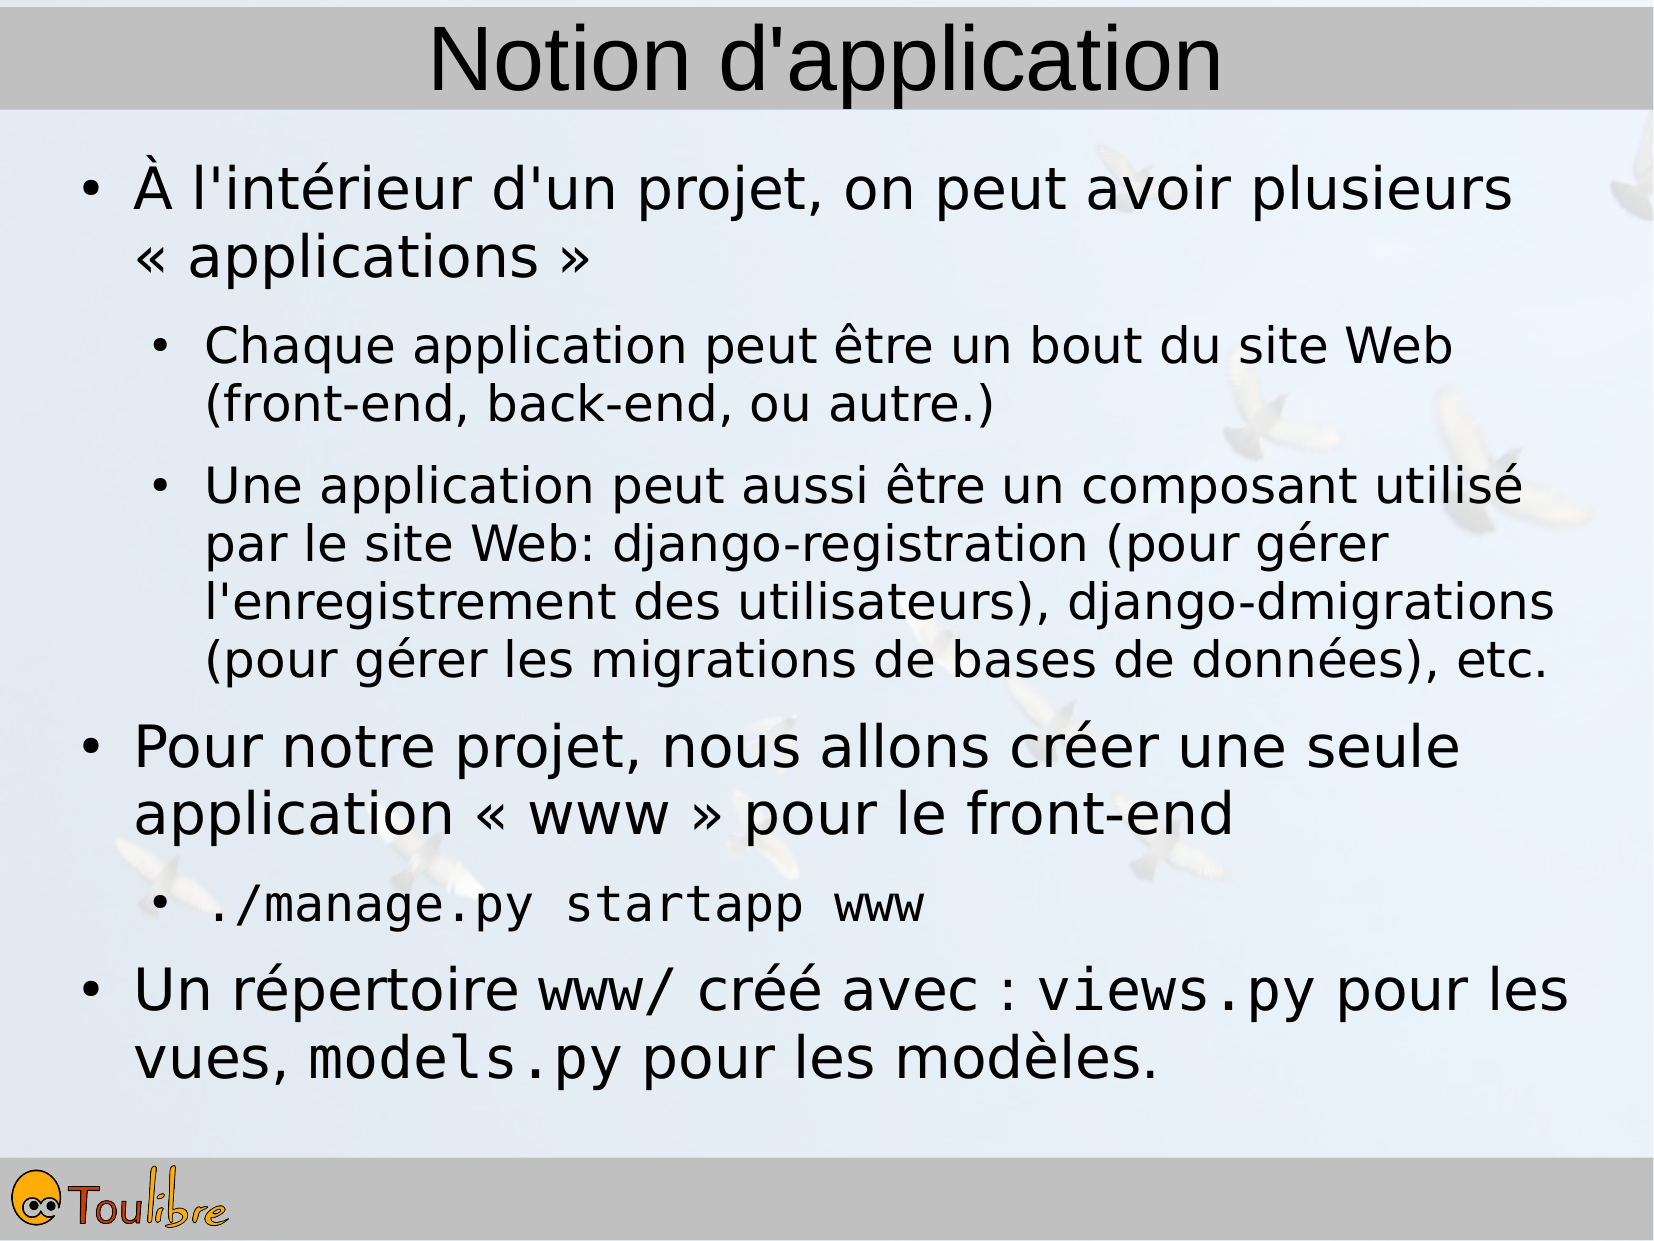

# Notion d'application
À l'intérieur d'un projet, on peut avoir plusieurs « applications »
Chaque application peut être un bout du site Web (front-end, back-end, ou autre.)
Une application peut aussi être un composant utilisé par le site Web: django-registration (pour gérer l'enregistrement des utilisateurs), django-dmigrations (pour gérer les migrations de bases de données), etc.
Pour notre projet, nous allons créer une seule application « www » pour le front-end
./manage.py startapp www
Un répertoire www/ créé avec : views.py pour les vues, models.py pour les modèles.